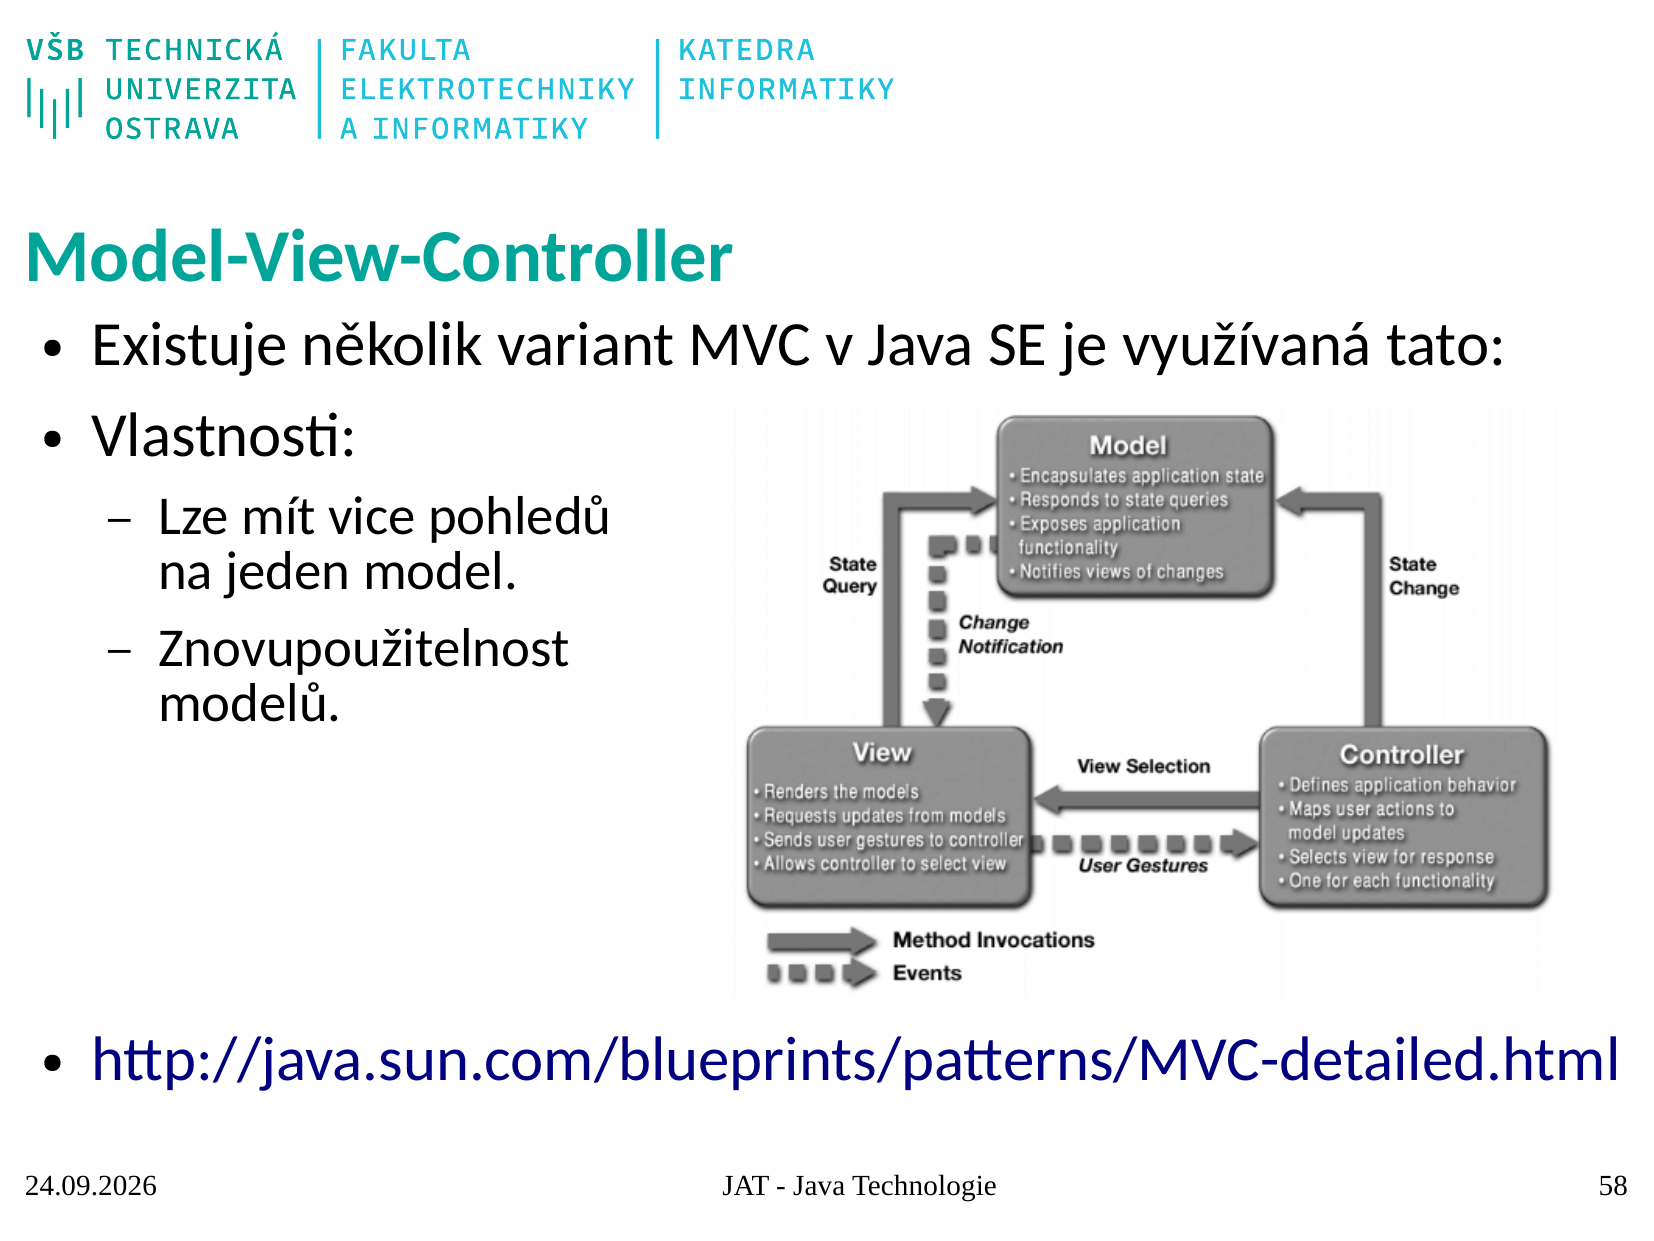

# Model-View-Controller
Existuje několik variant MVC v Java SE je využívaná tato:
Vlastnosti:
Lze mít vice pohledů
na jeden model.
Znovupoužitelnost
modelů.
http://java.sun.com/blueprints/patterns/MVC-detailed.html
JAT - Java Technologie
58